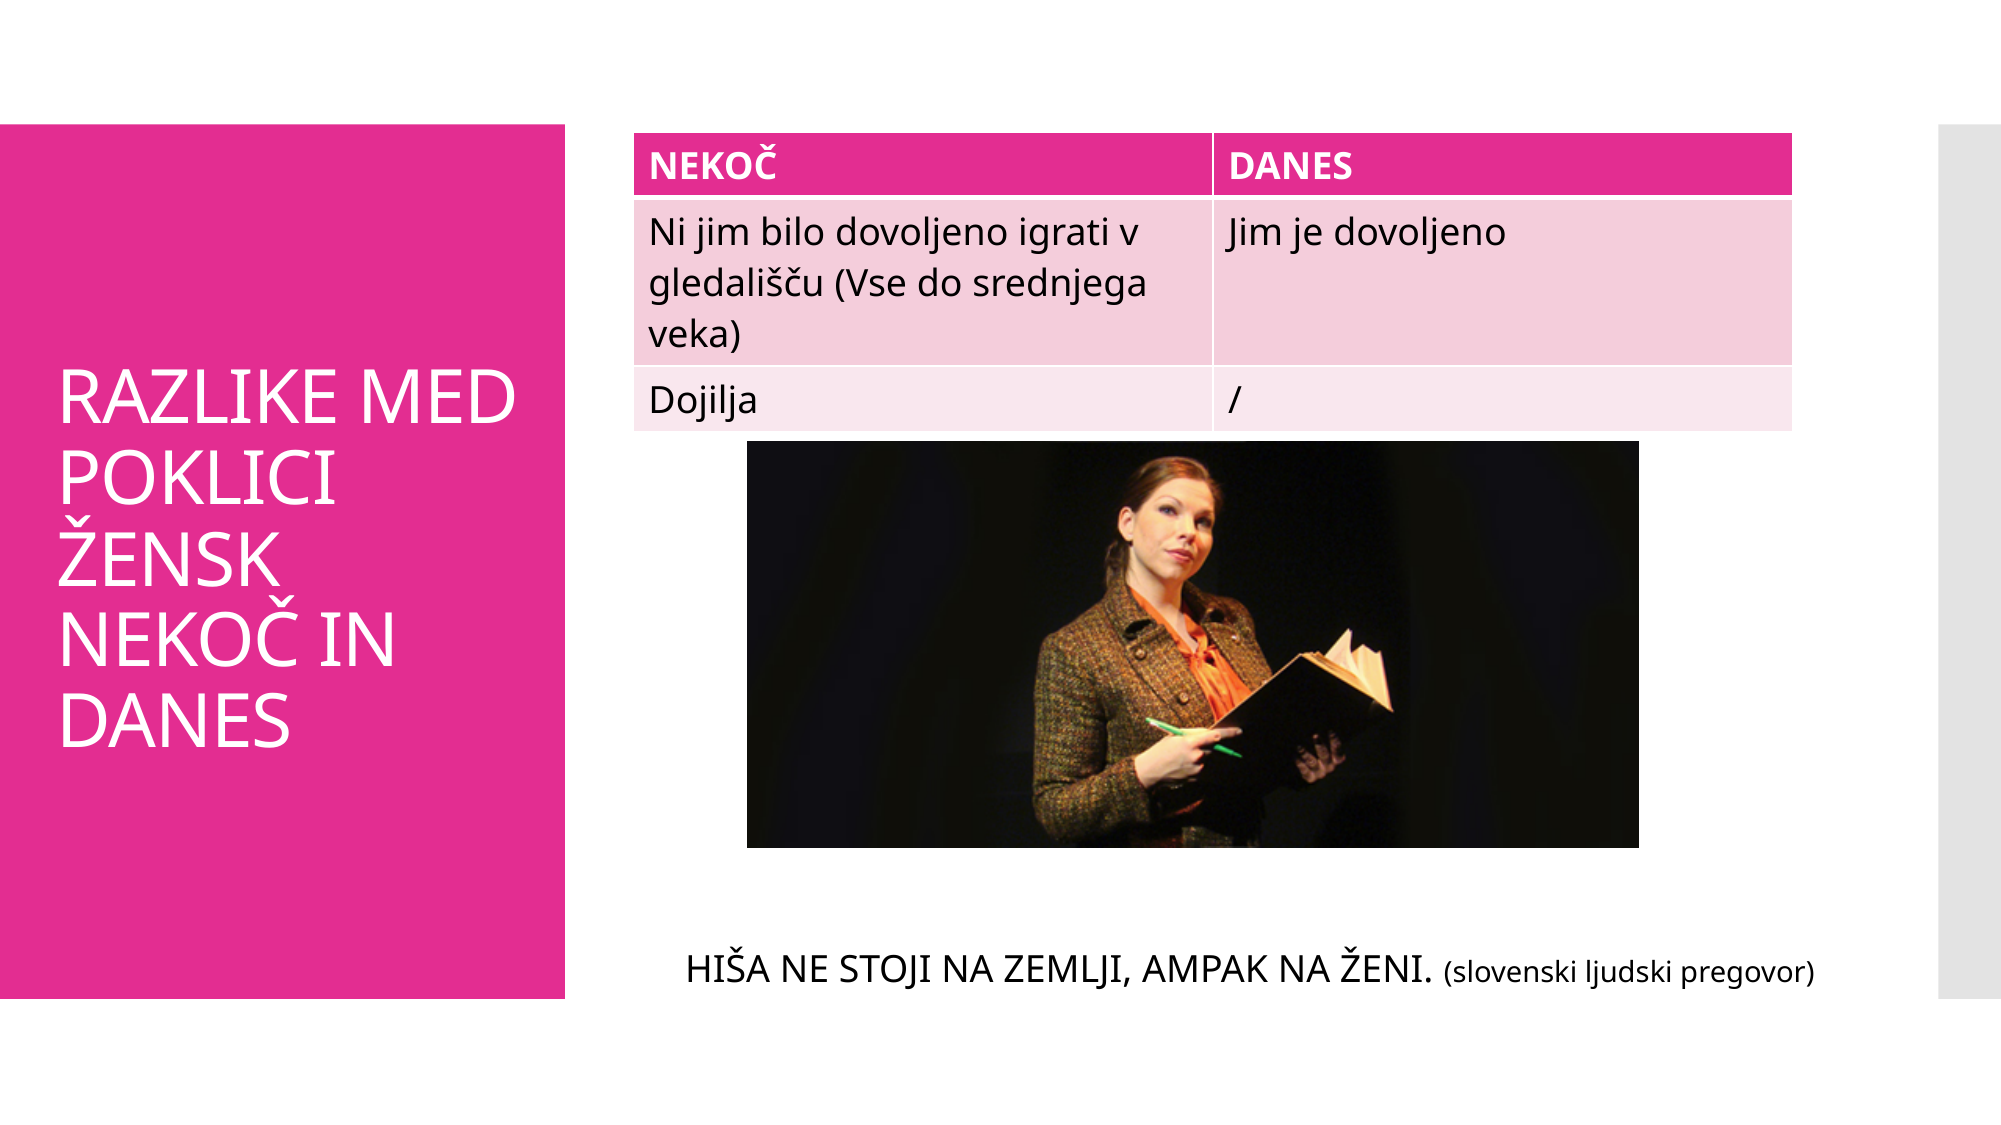

| NEKOČ | DANES |
| --- | --- |
| Ni jim bilo dovoljeno igrati v gledališču (Vse do srednjega veka) | Jim je dovoljeno |
| Dojilja | / |
# RAZLIKE MED POKLICI ŽENSK NEKOČ IN DANES
HIŠA NE STOJI NA ZEMLJI, AMPAK NA ŽENI. (slovenski ljudski pregovor)